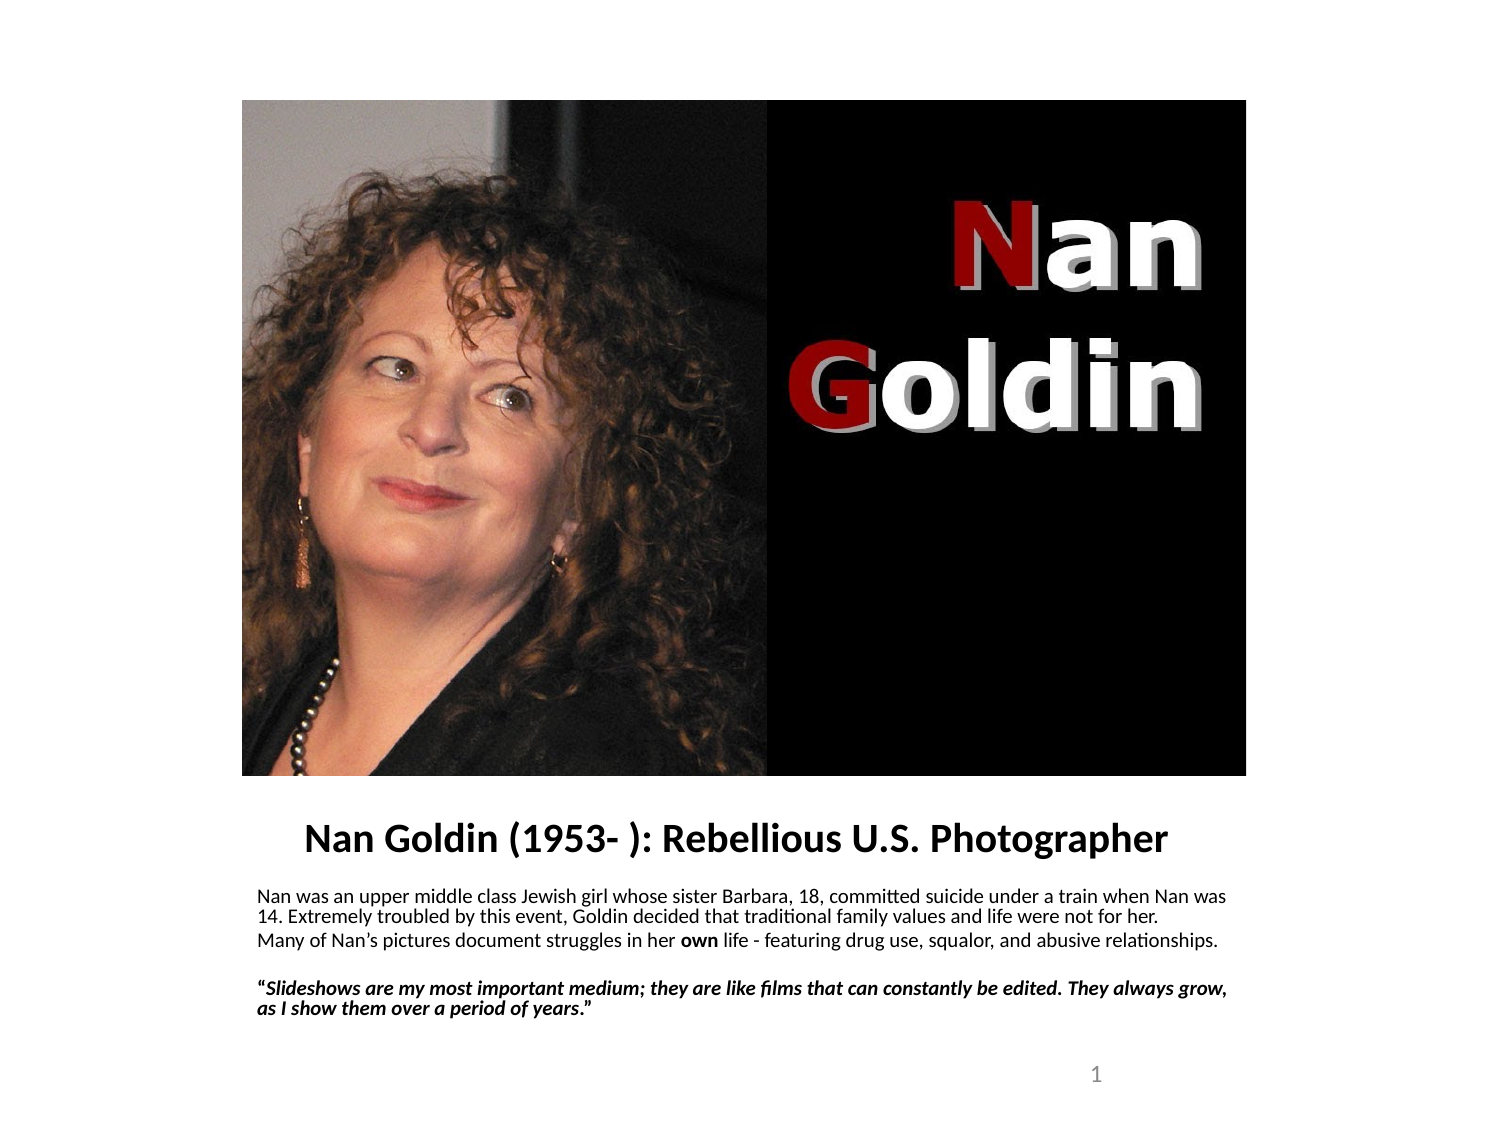

# Nan Goldin (1953- ): Rebellious U.S. Photographer
Nan was an upper middle class Jewish girl whose sister Barbara, 18, committed suicide under a train when Nan was 14. Extremely troubled by this event, Goldin decided that traditional family values and life were not for her.
Many of Nan’s pictures document struggles in her own life - featuring drug use, squalor, and abusive relationships.
“Slideshows are my most important medium; they are like films that can constantly be edited. They always grow, as I show them over a period of years.”
1